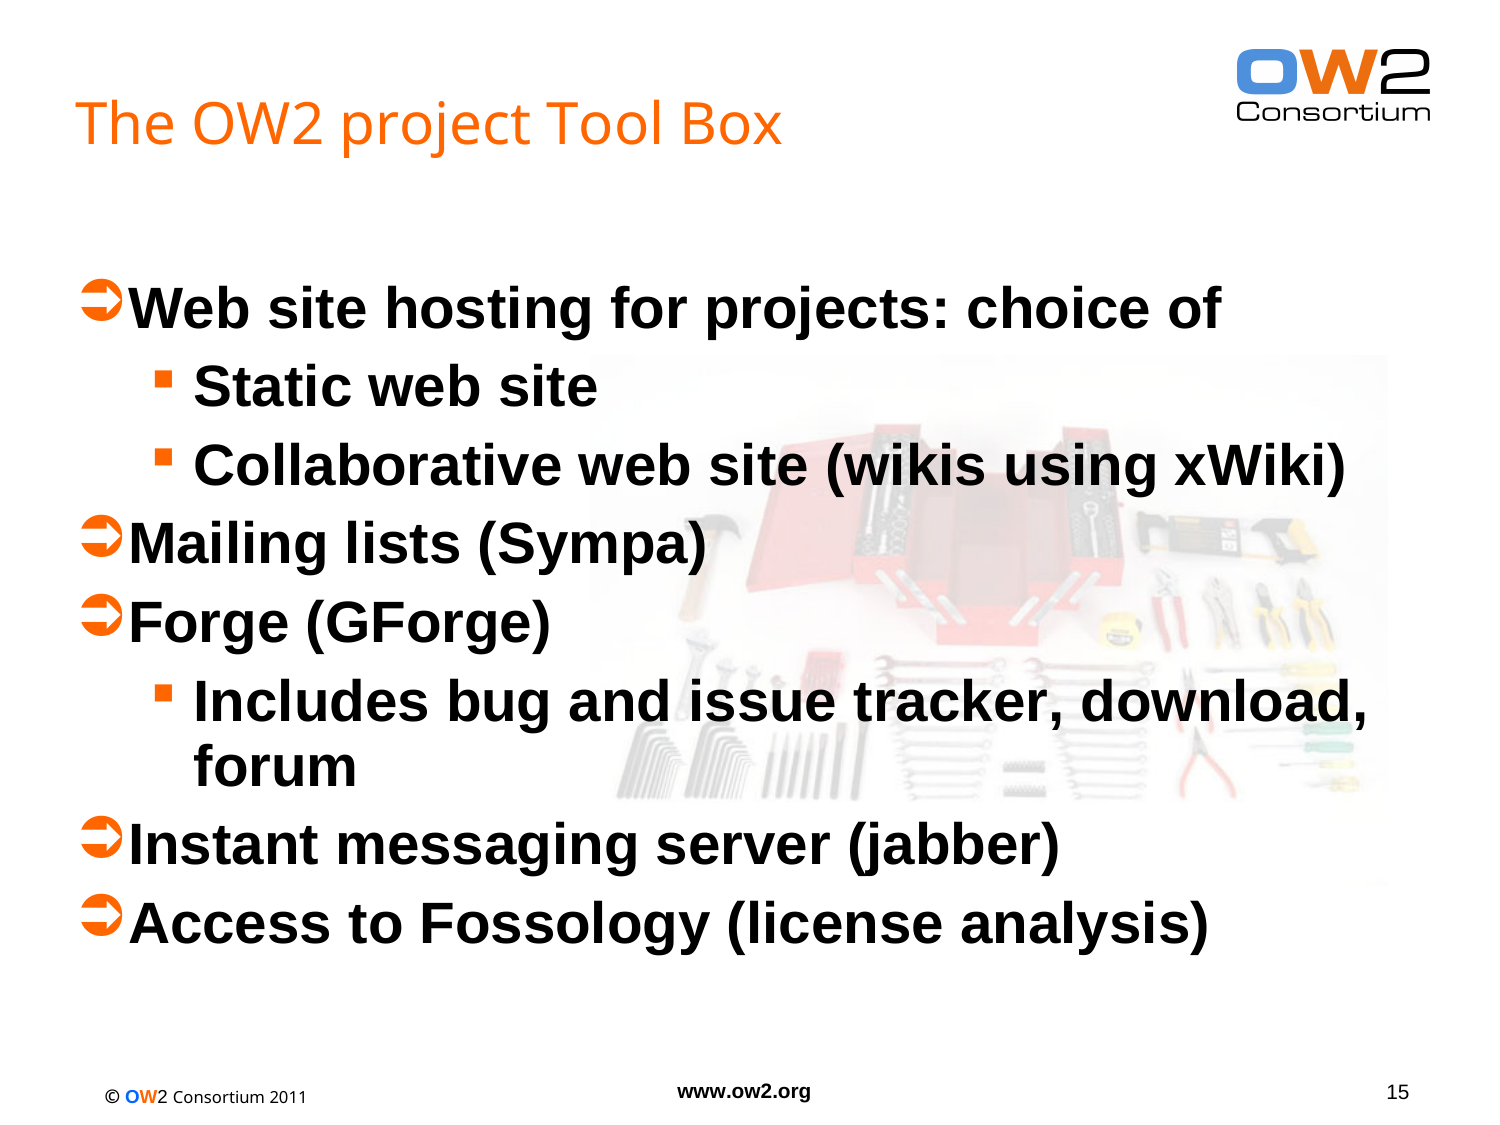

# The OW2 project Tool Box
Web site hosting for projects: choice of
Static web site
Collaborative web site (wikis using xWiki)
Mailing lists (Sympa)
Forge (GForge)
Includes bug and issue tracker, download, forum
Instant messaging server (jabber)
Access to Fossology (license analysis)
15